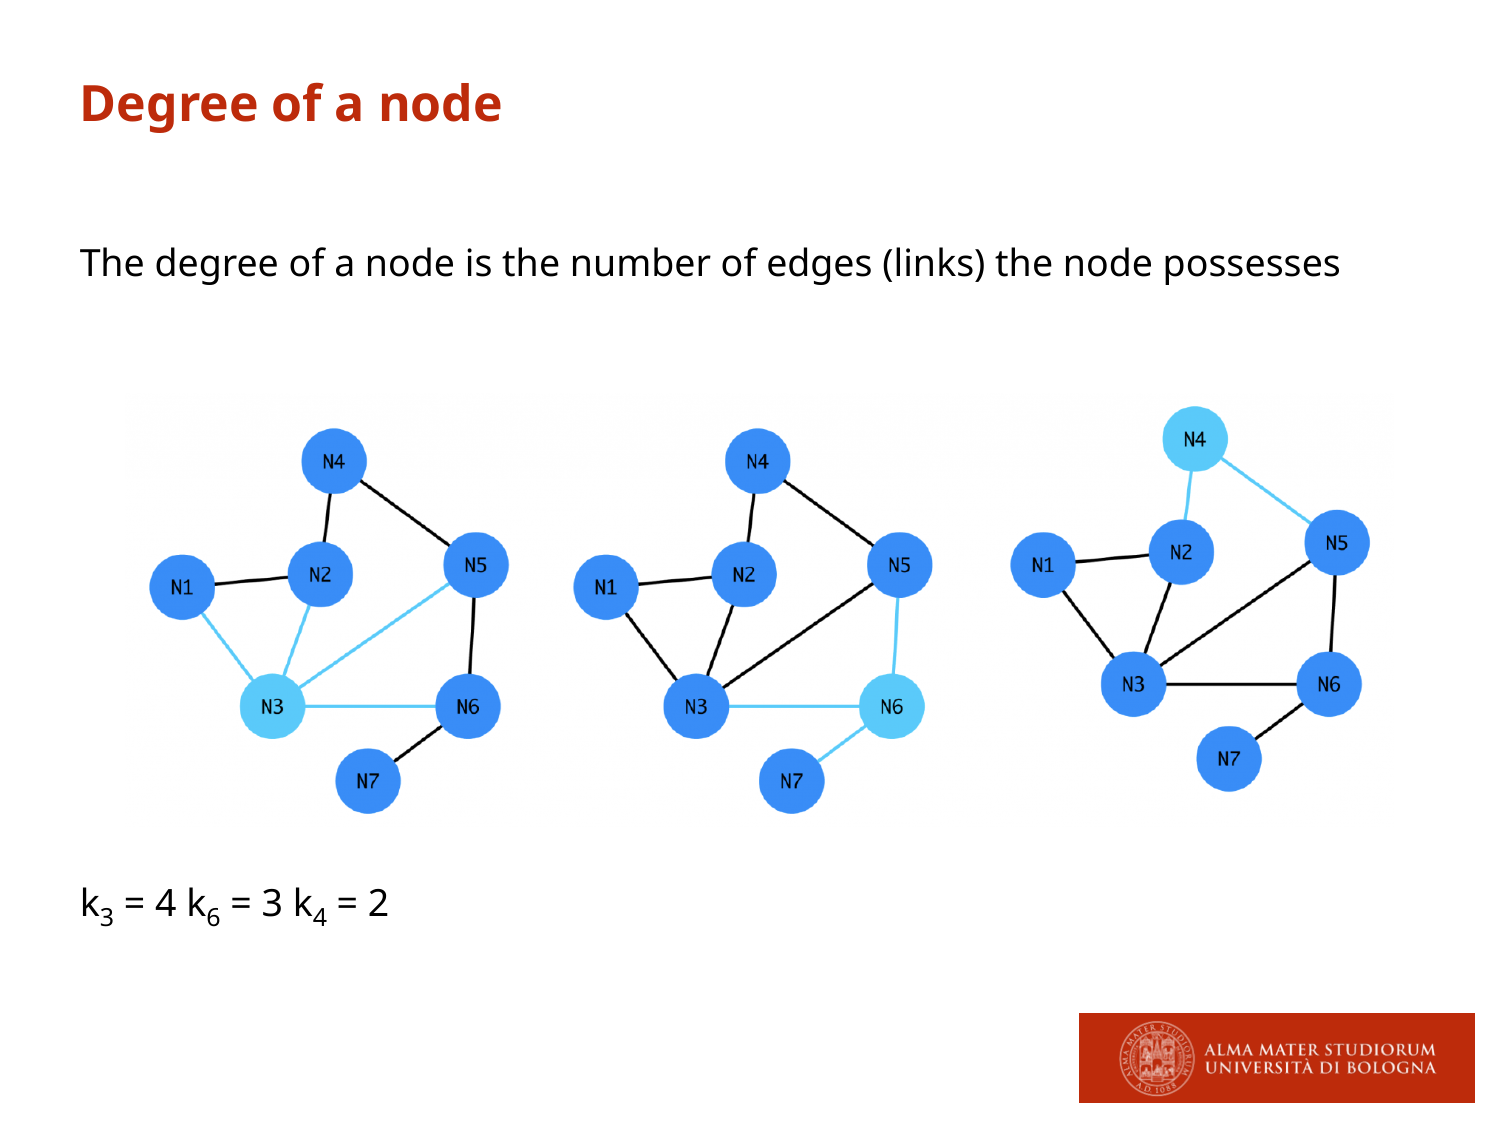

# Degree of a node
The degree of a node is the number of edges (links) the node possesses
k3 = 4 k6 = 3 k4 = 2